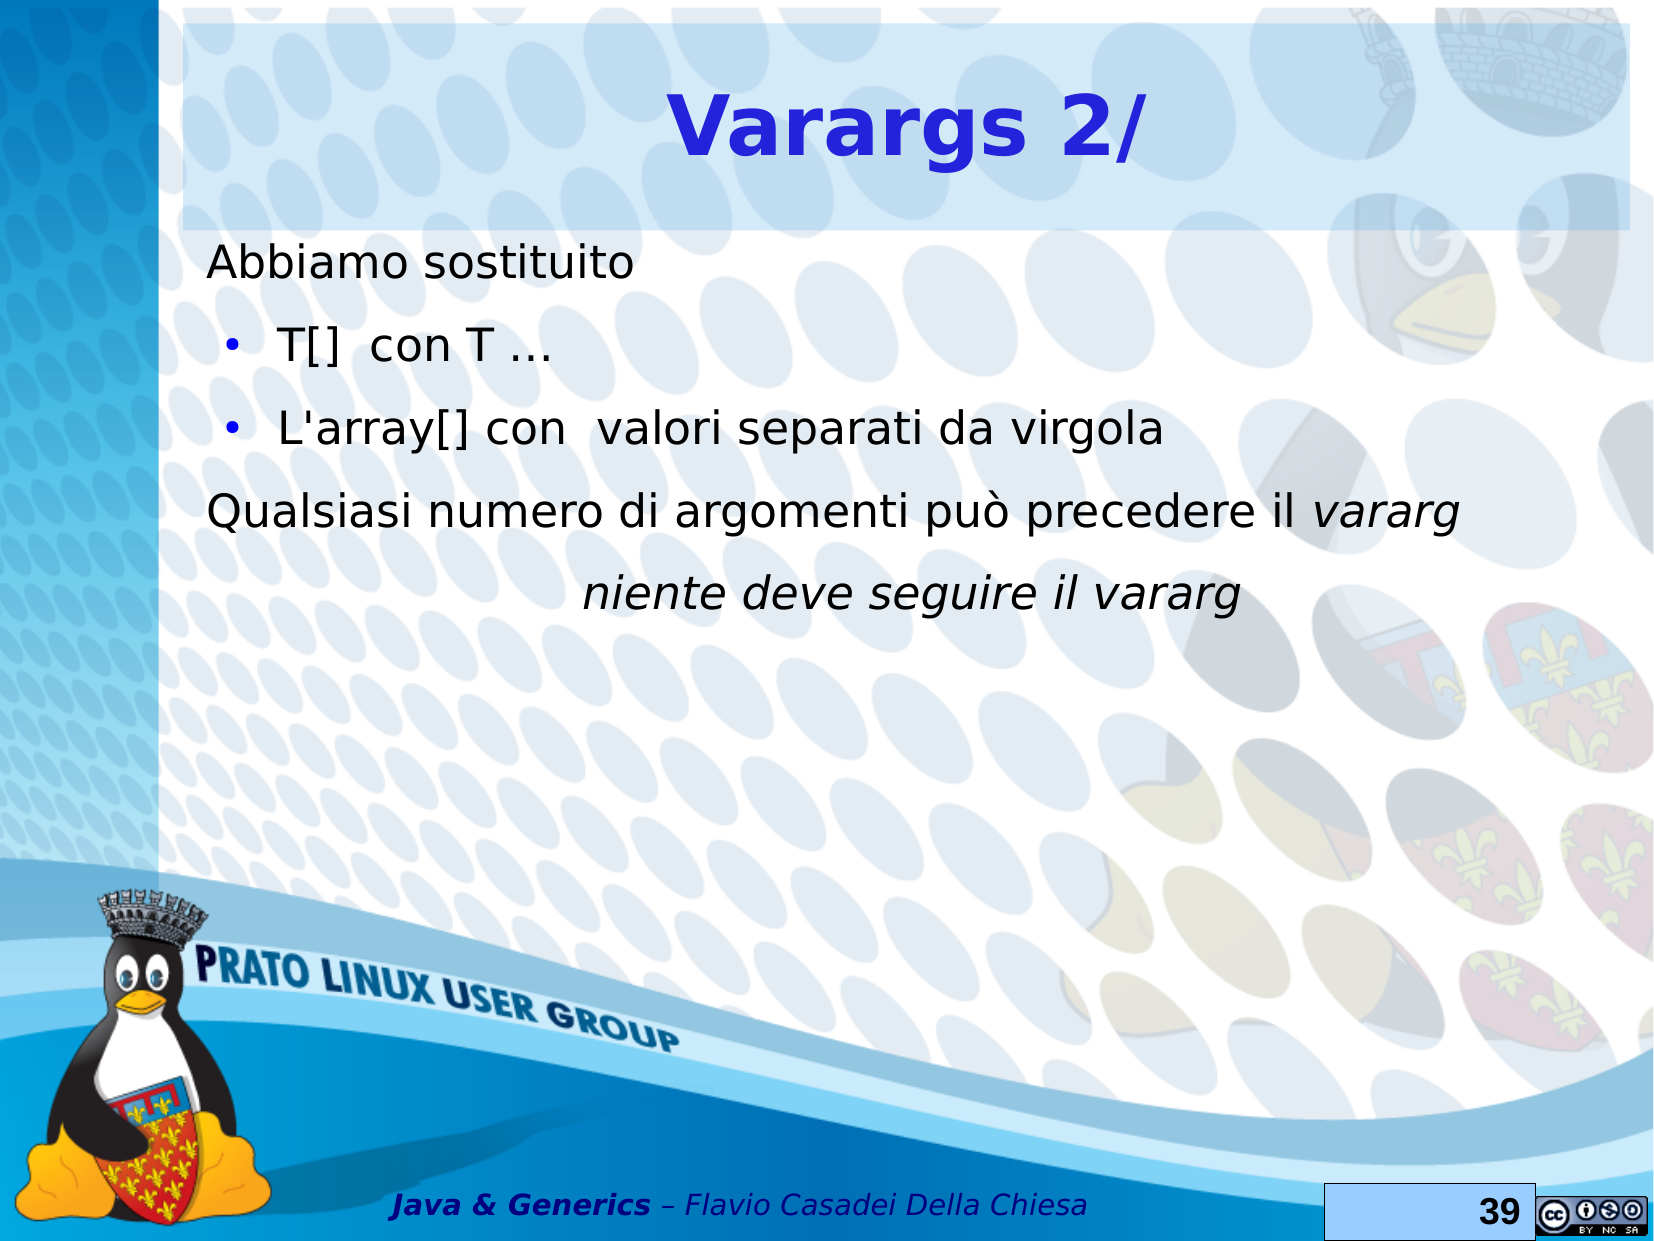

# Varargs 2/
Abbiamo sostituito
T[] con T …
L'array[] con valori separati da virgola
Qualsiasi numero di argomenti può precedere il vararg
niente deve seguire il vararg